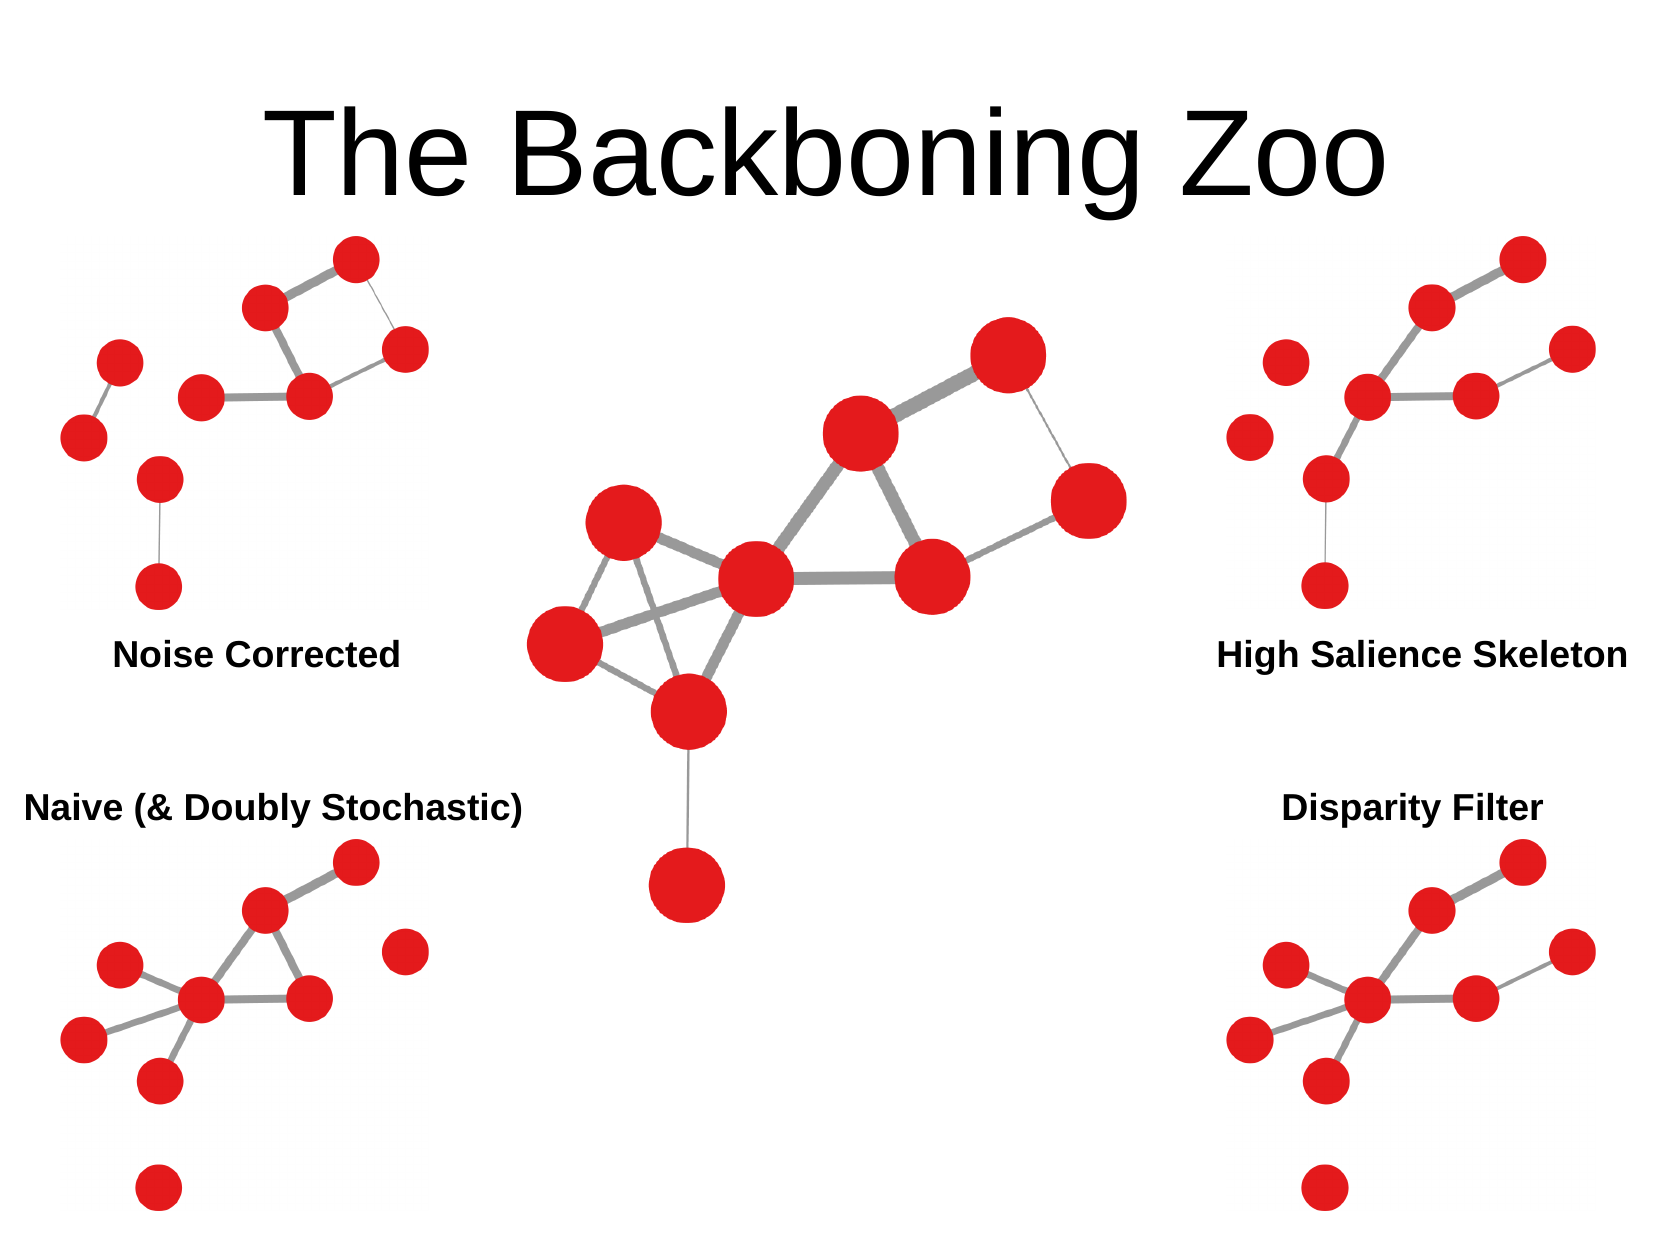

# The Backboning Zoo
Noise Corrected
High Salience Skeleton
Naive (& Doubly Stochastic)
Disparity Filter